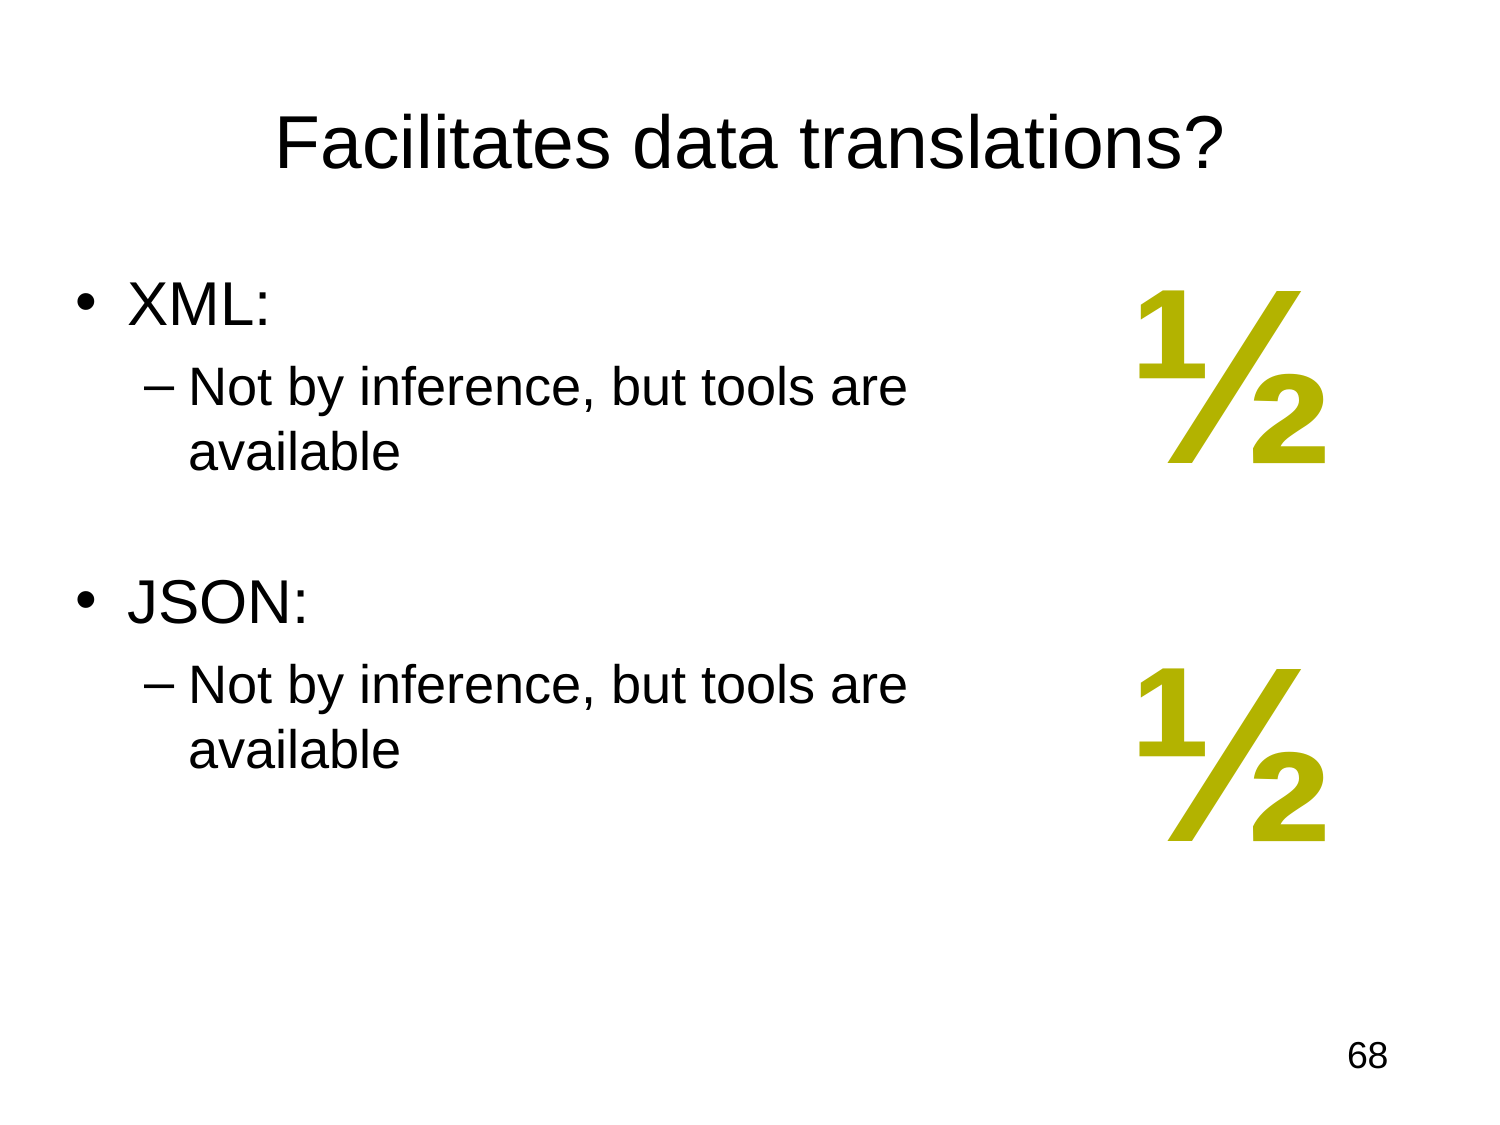

# Facilitates data translations?
½
XML:
Not by inference, but tools are available
JSON:
Not by inference, but tools are available
½
68